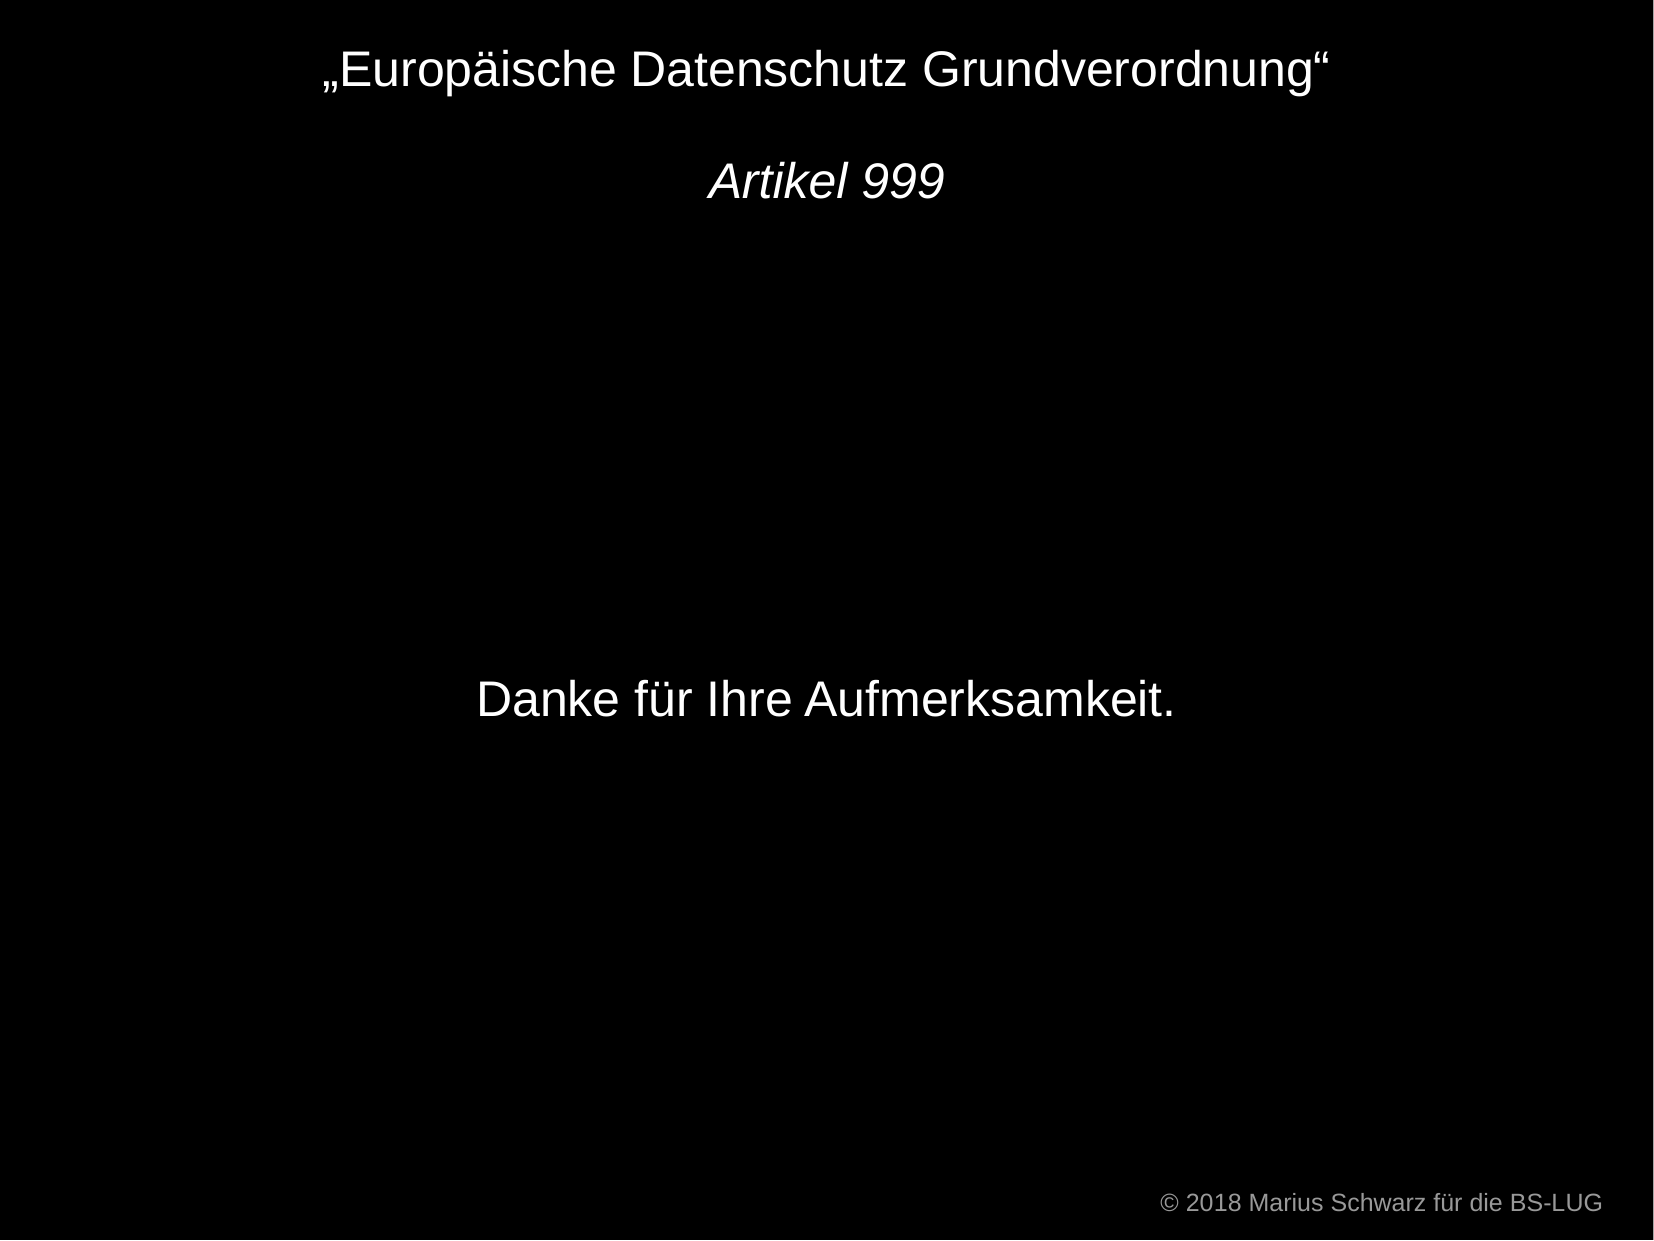

# „Europäische Datenschutz Grundverordnung“ Artikel 999
Danke für Ihre Aufmerksamkeit.
© 2018 Marius Schwarz für die BS-LUG